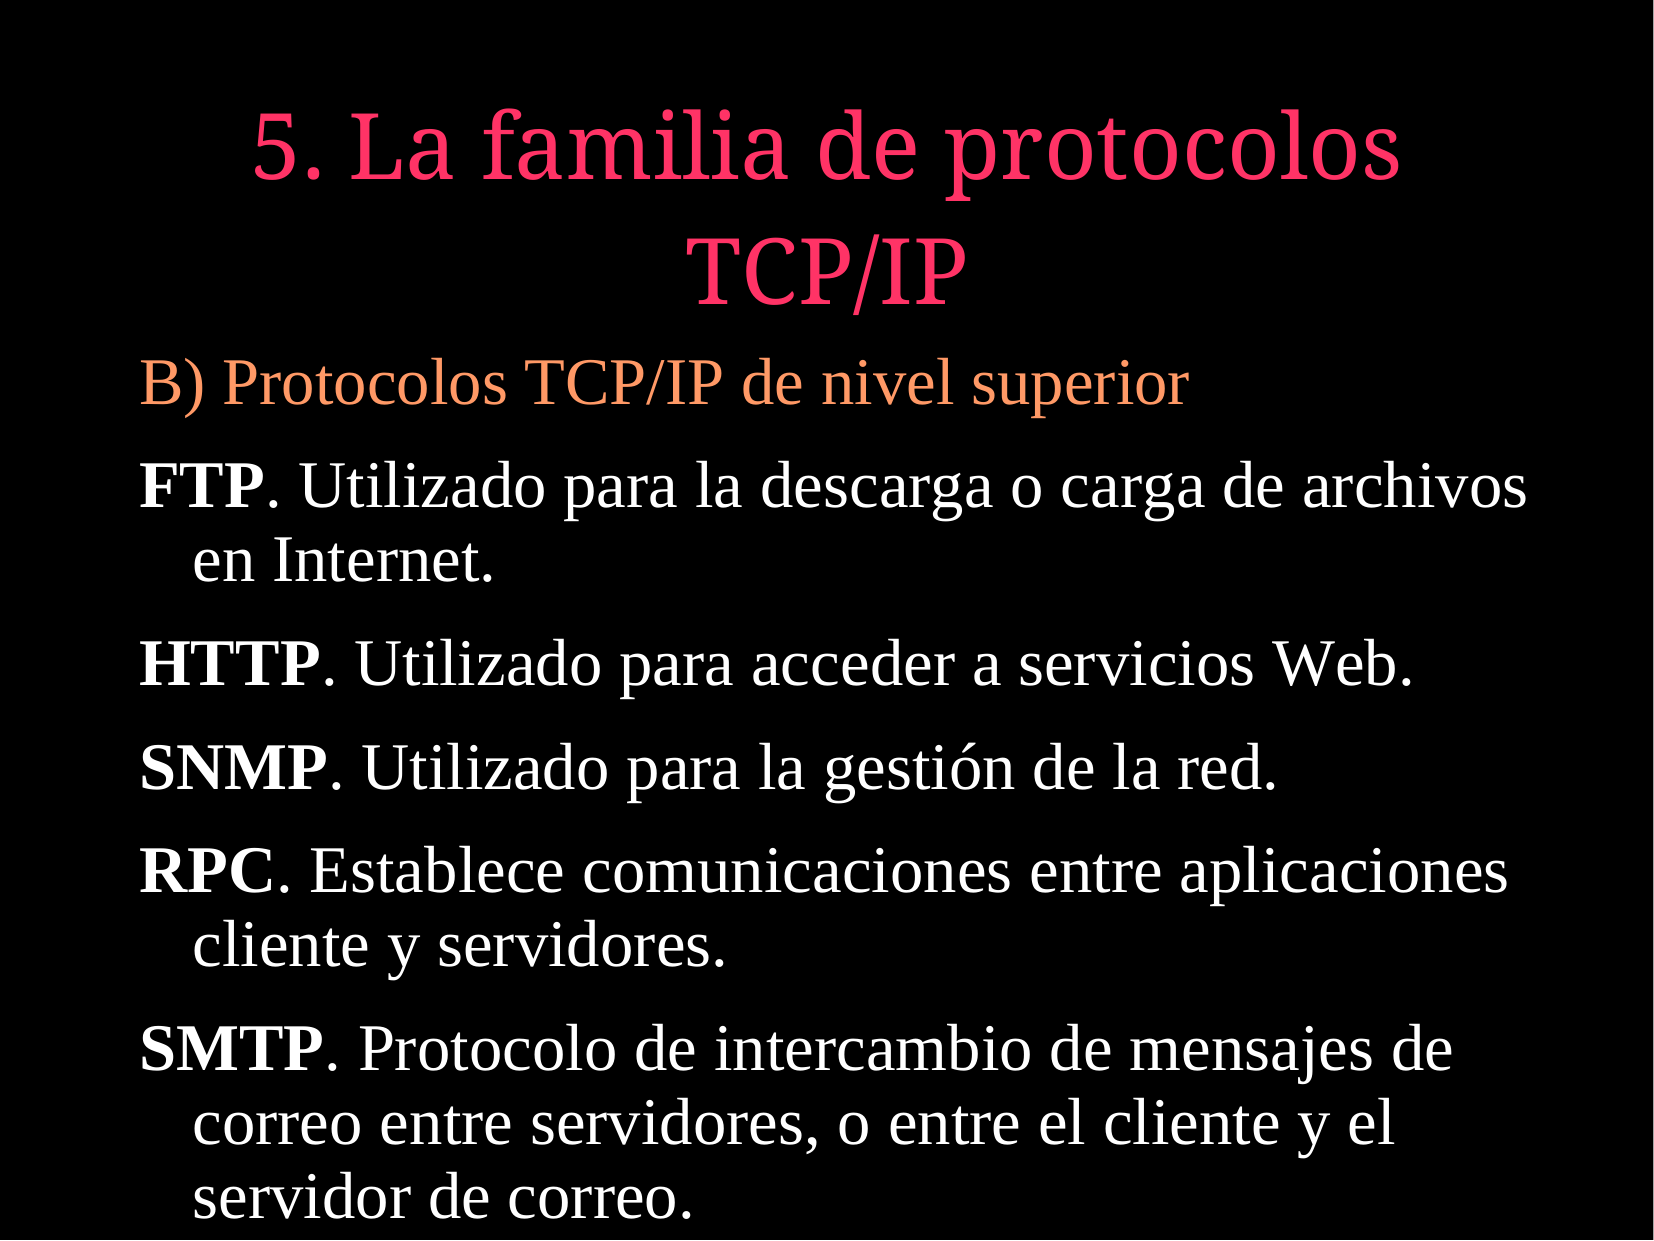

# 5. La familia de protocolos TCP/IP
B) Protocolos TCP/IP de nivel superior
FTP. Utilizado para la descarga o carga de archivos en Internet.
HTTP. Utilizado para acceder a servicios Web.
SNMP. Utilizado para la gestión de la red.
RPC. Establece comunicaciones entre aplicaciones cliente y servidores.
SMTP. Protocolo de intercambio de mensajes de correo entre servidores, o entre el cliente y el servidor de correo.